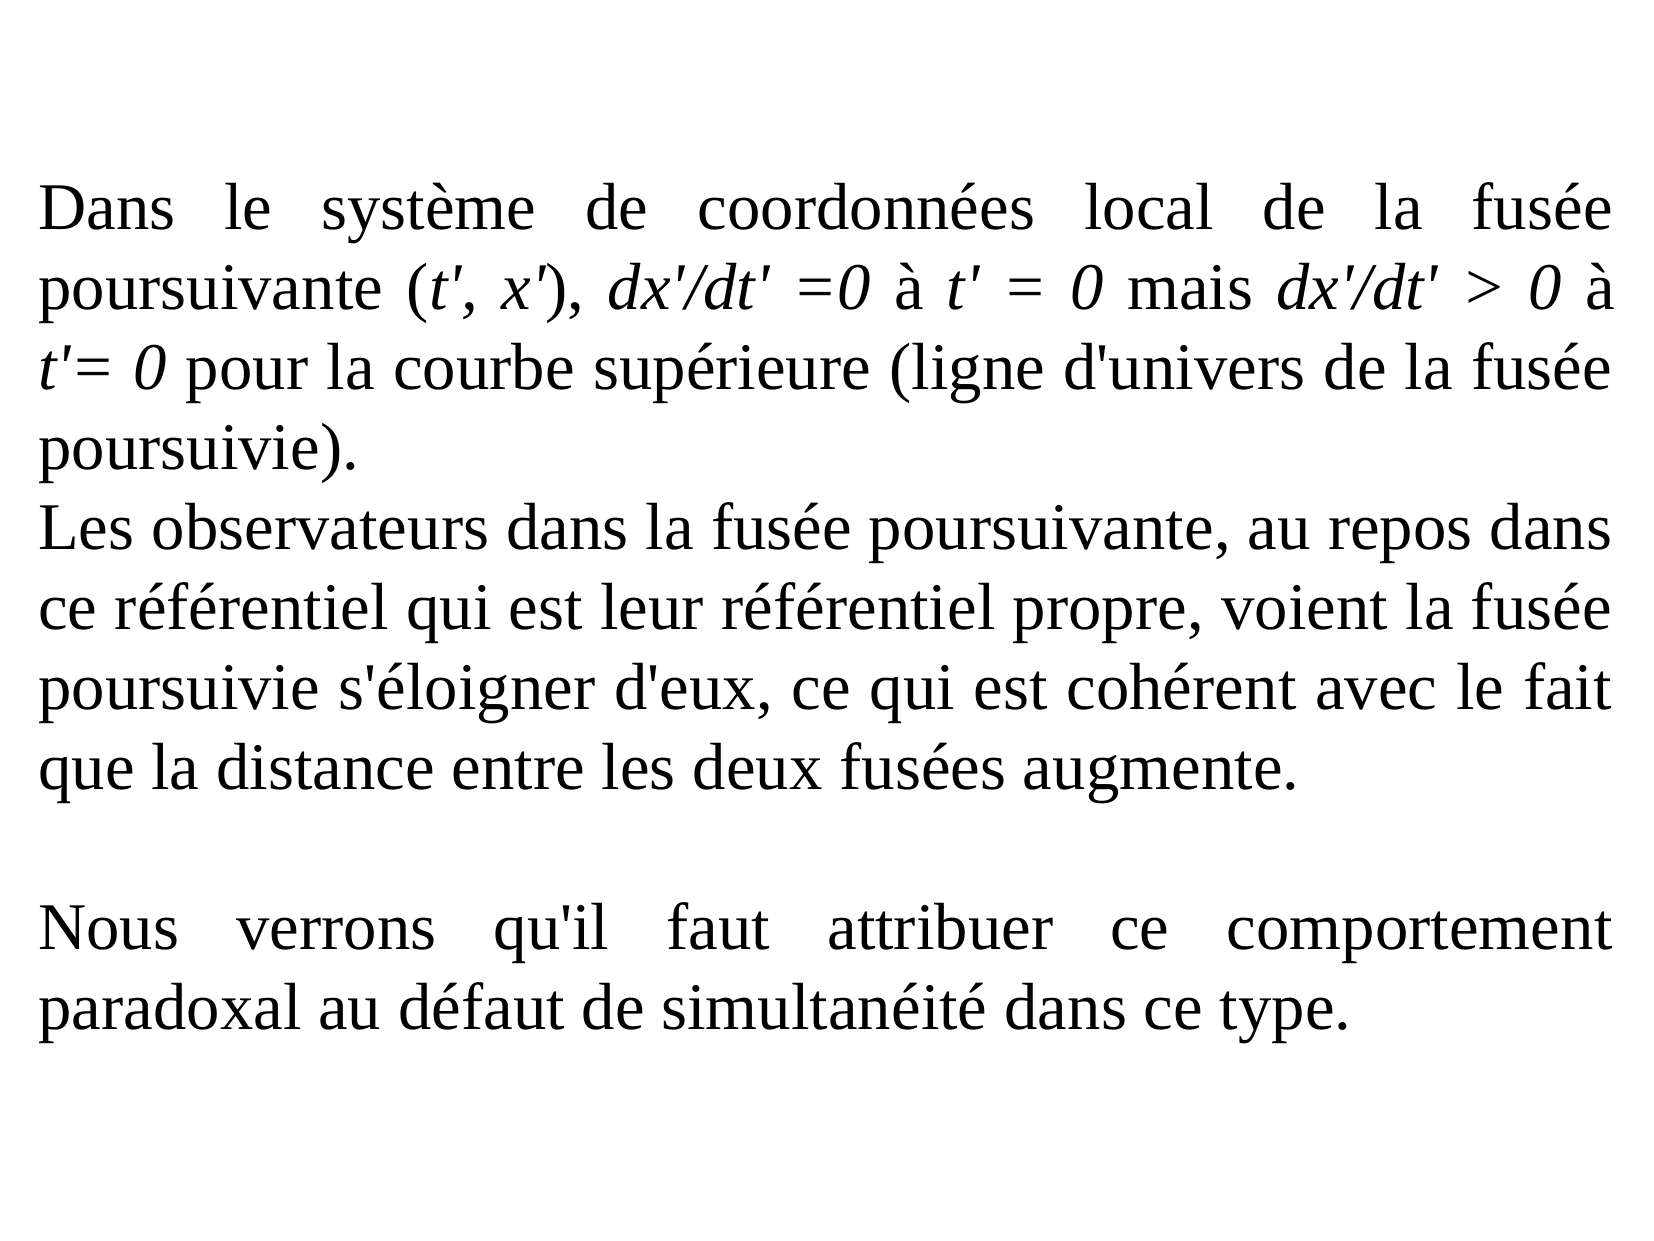

Dans le système de coordonnées local de la fusée poursuivante (t', x'), dx'/dt' =0 à t' = 0 mais dx'/dt' > 0 à t'= 0 pour la courbe supérieure (ligne d'univers de la fusée poursuivie).
Les observateurs dans la fusée poursuivante, au repos dans ce référentiel qui est leur référentiel propre, voient la fusée poursuivie s'éloigner d'eux, ce qui est cohérent avec le fait que la distance entre les deux fusées augmente.
Nous verrons qu'il faut attribuer ce comportement paradoxal au défaut de simultanéité dans ce type.